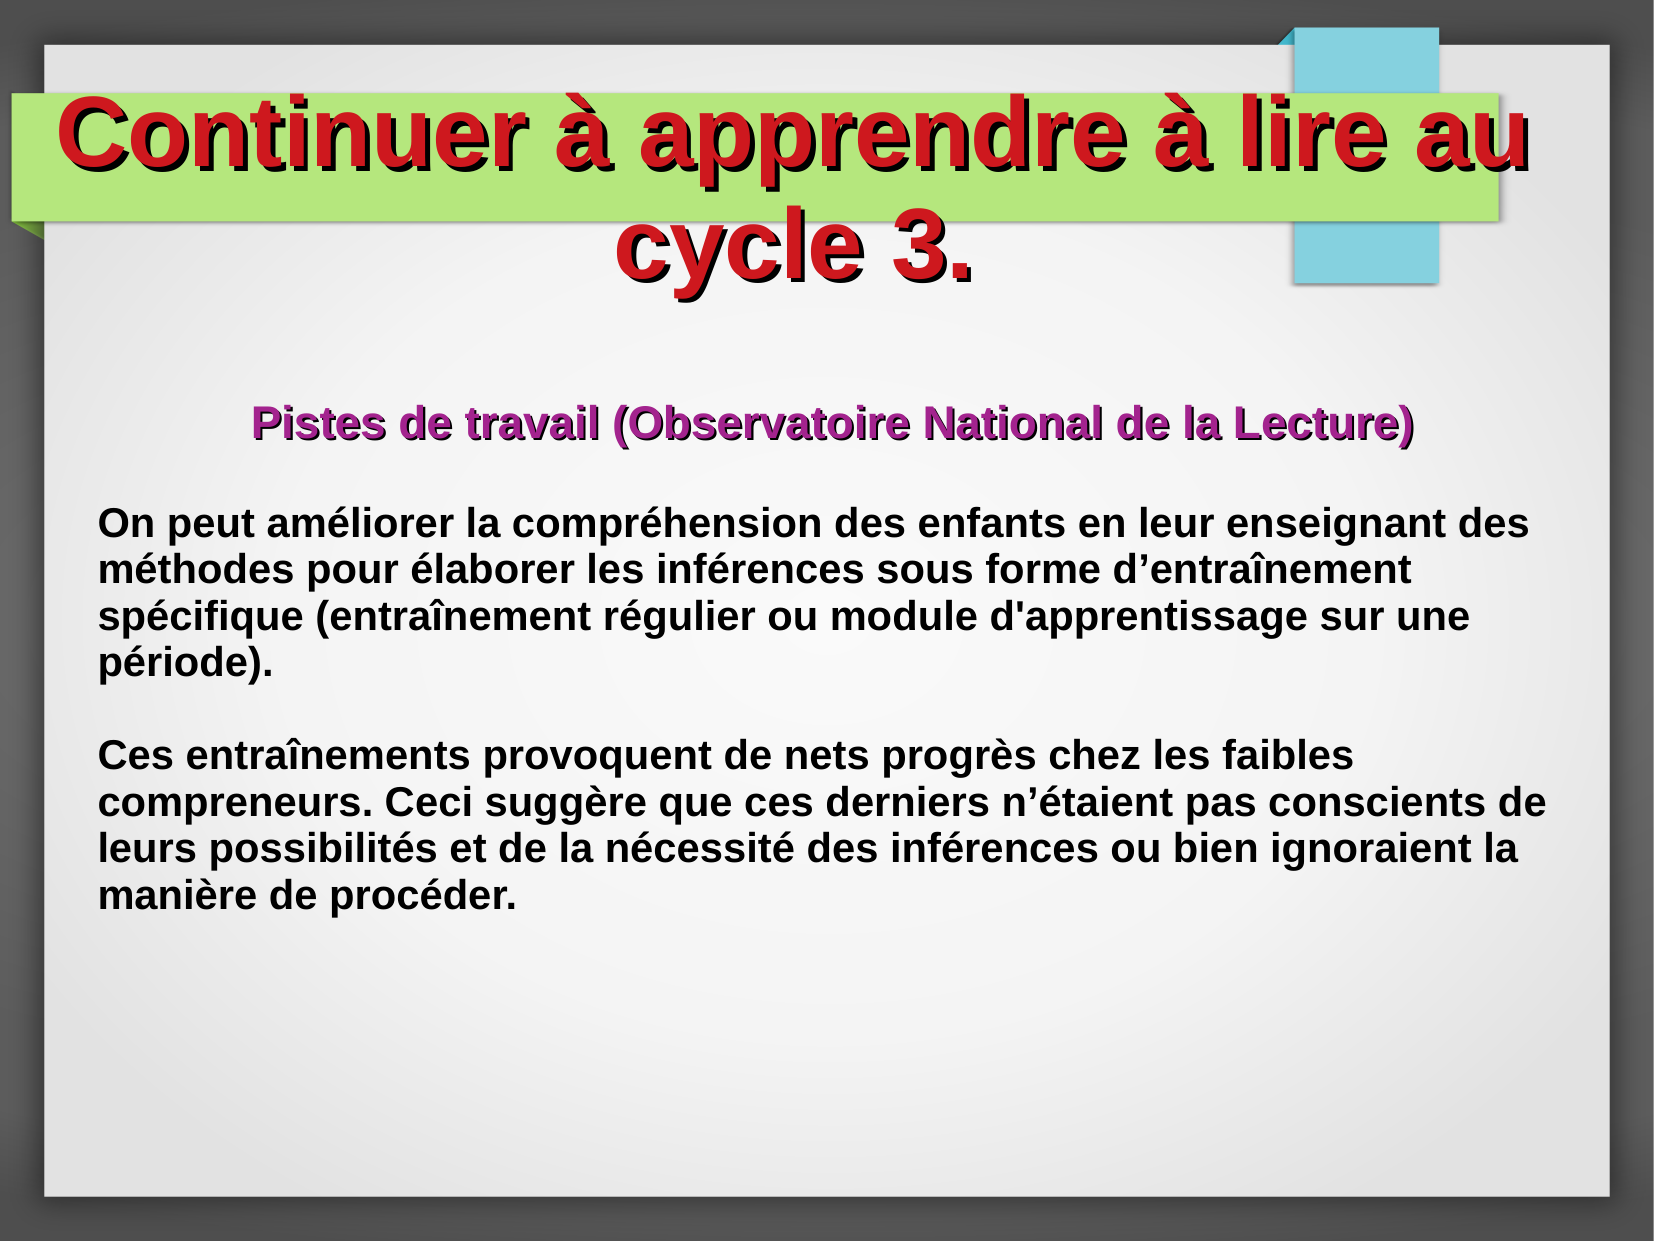

Continuer à apprendre à lire au cycle 3.
Pistes de travail (Observatoire National de la Lecture)
On peut améliorer la compréhension des enfants en leur enseignant des méthodes pour élaborer les inférences sous forme d’entraînement spécifique (entraînement régulier ou module d'apprentissage sur une période).
Ces entraînements provoquent de nets progrès chez les faibles compreneurs. Ceci suggère que ces derniers n’étaient pas conscients de leurs possibilités et de la nécessité des inférences ou bien ignoraient la manière de procéder.